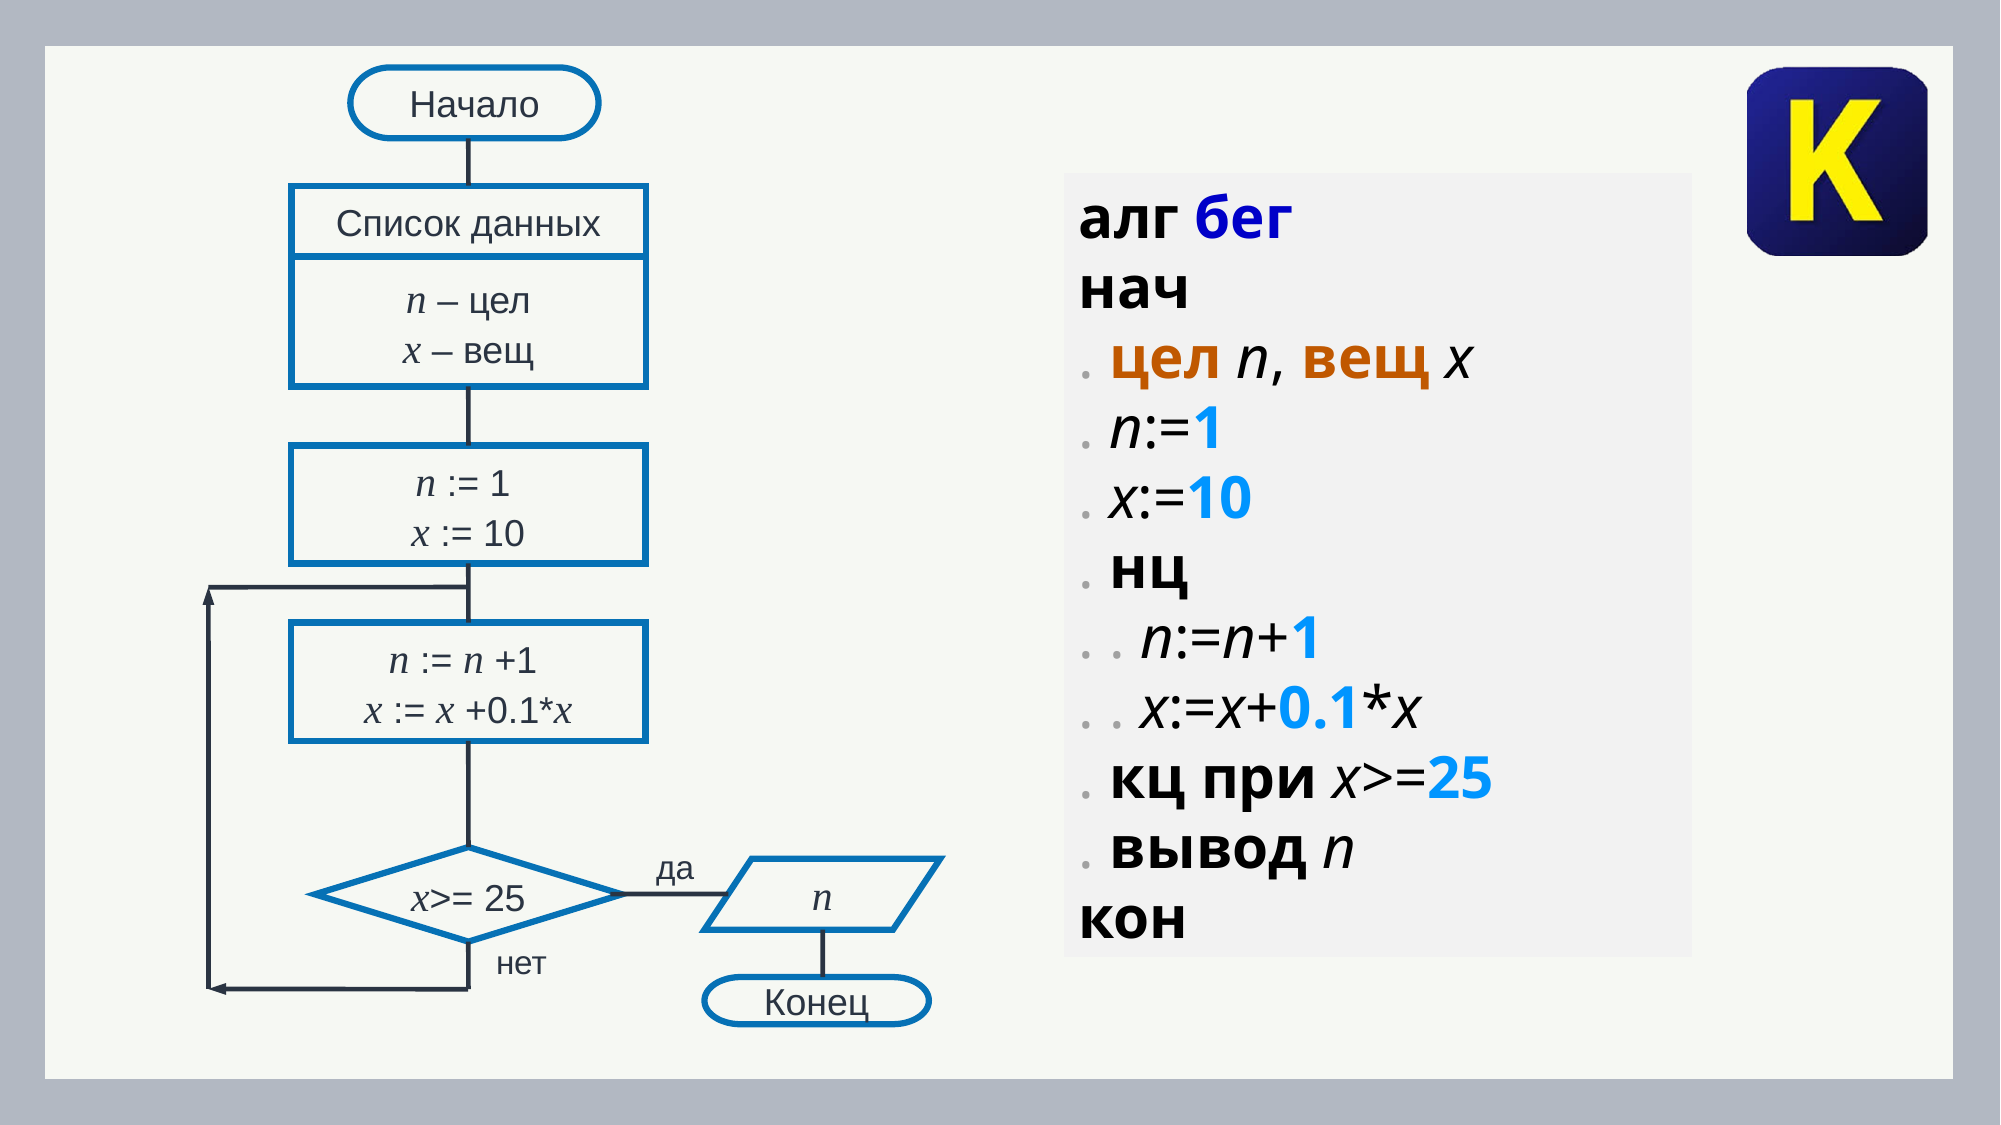

Начало
алг бег
нач
. цел n, вещ x
. n:=1
. x:=10
. нц
. . n:=n+1
. . x:=x+0.1*x
. кц при x>=25
. вывод n
кон
Список данных
n – цел
x – вещ
n := 1
x := 10
n := n +1
x := x +0.1*x
x>= 25
да
n
нет
Конец